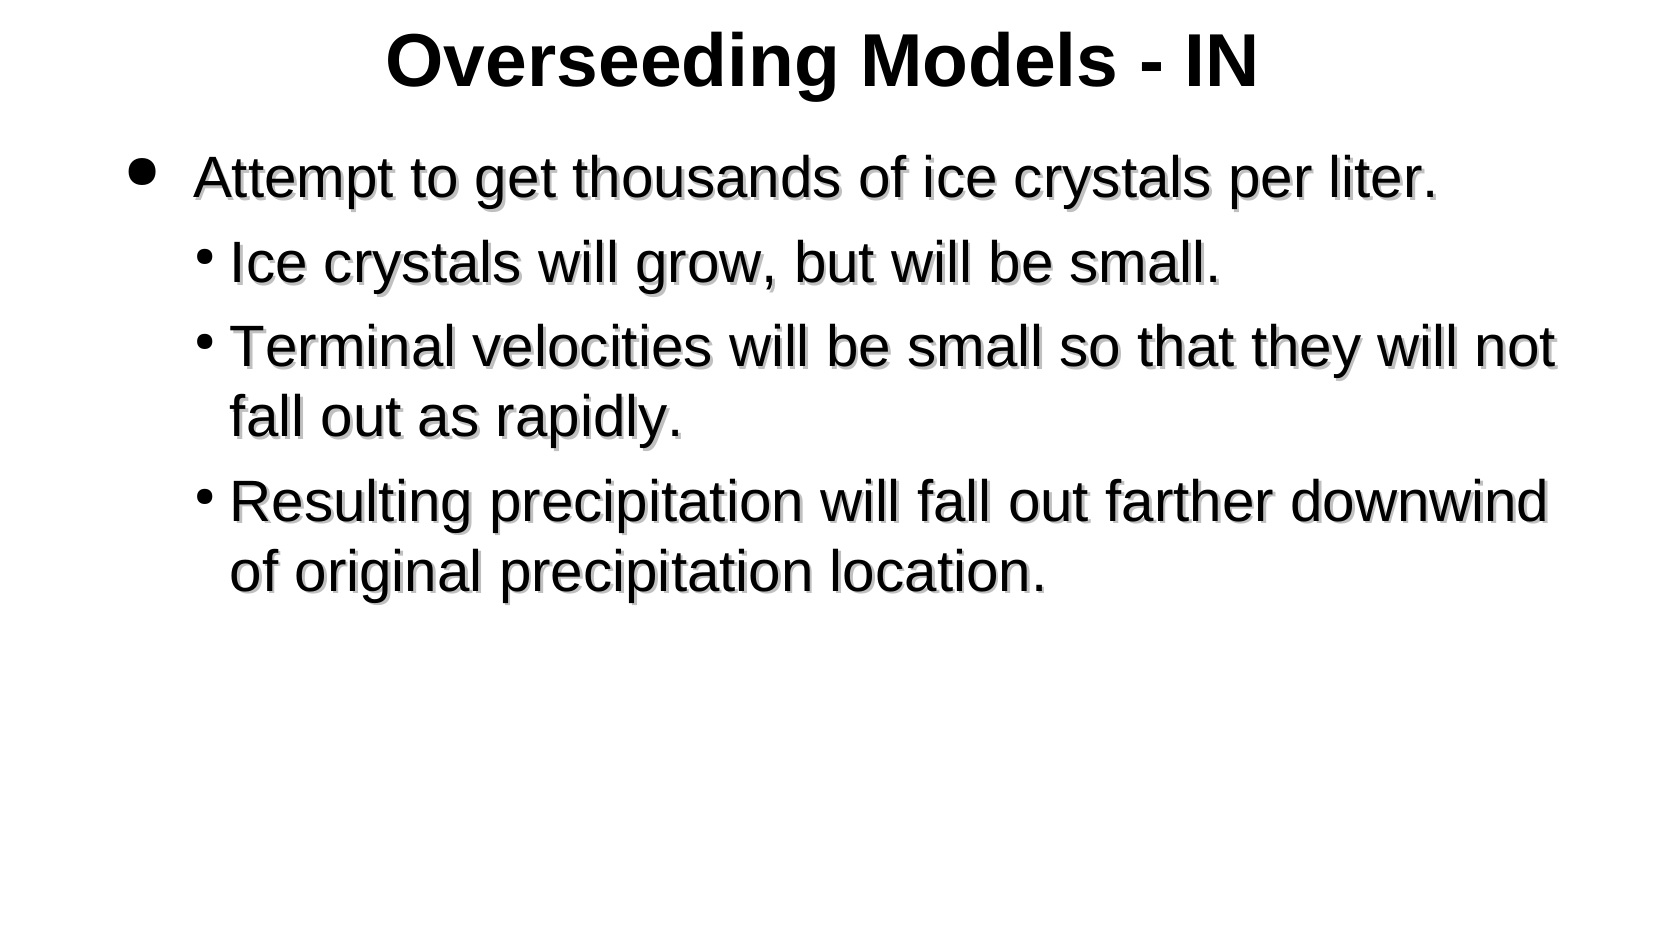

# Overseeding Models - IN
 Attempt to get thousands of ice crystals per liter.
Ice crystals will grow, but will be small.
Terminal velocities will be small so that they will not fall out as rapidly.
Resulting precipitation will fall out farther downwind of original precipitation location.